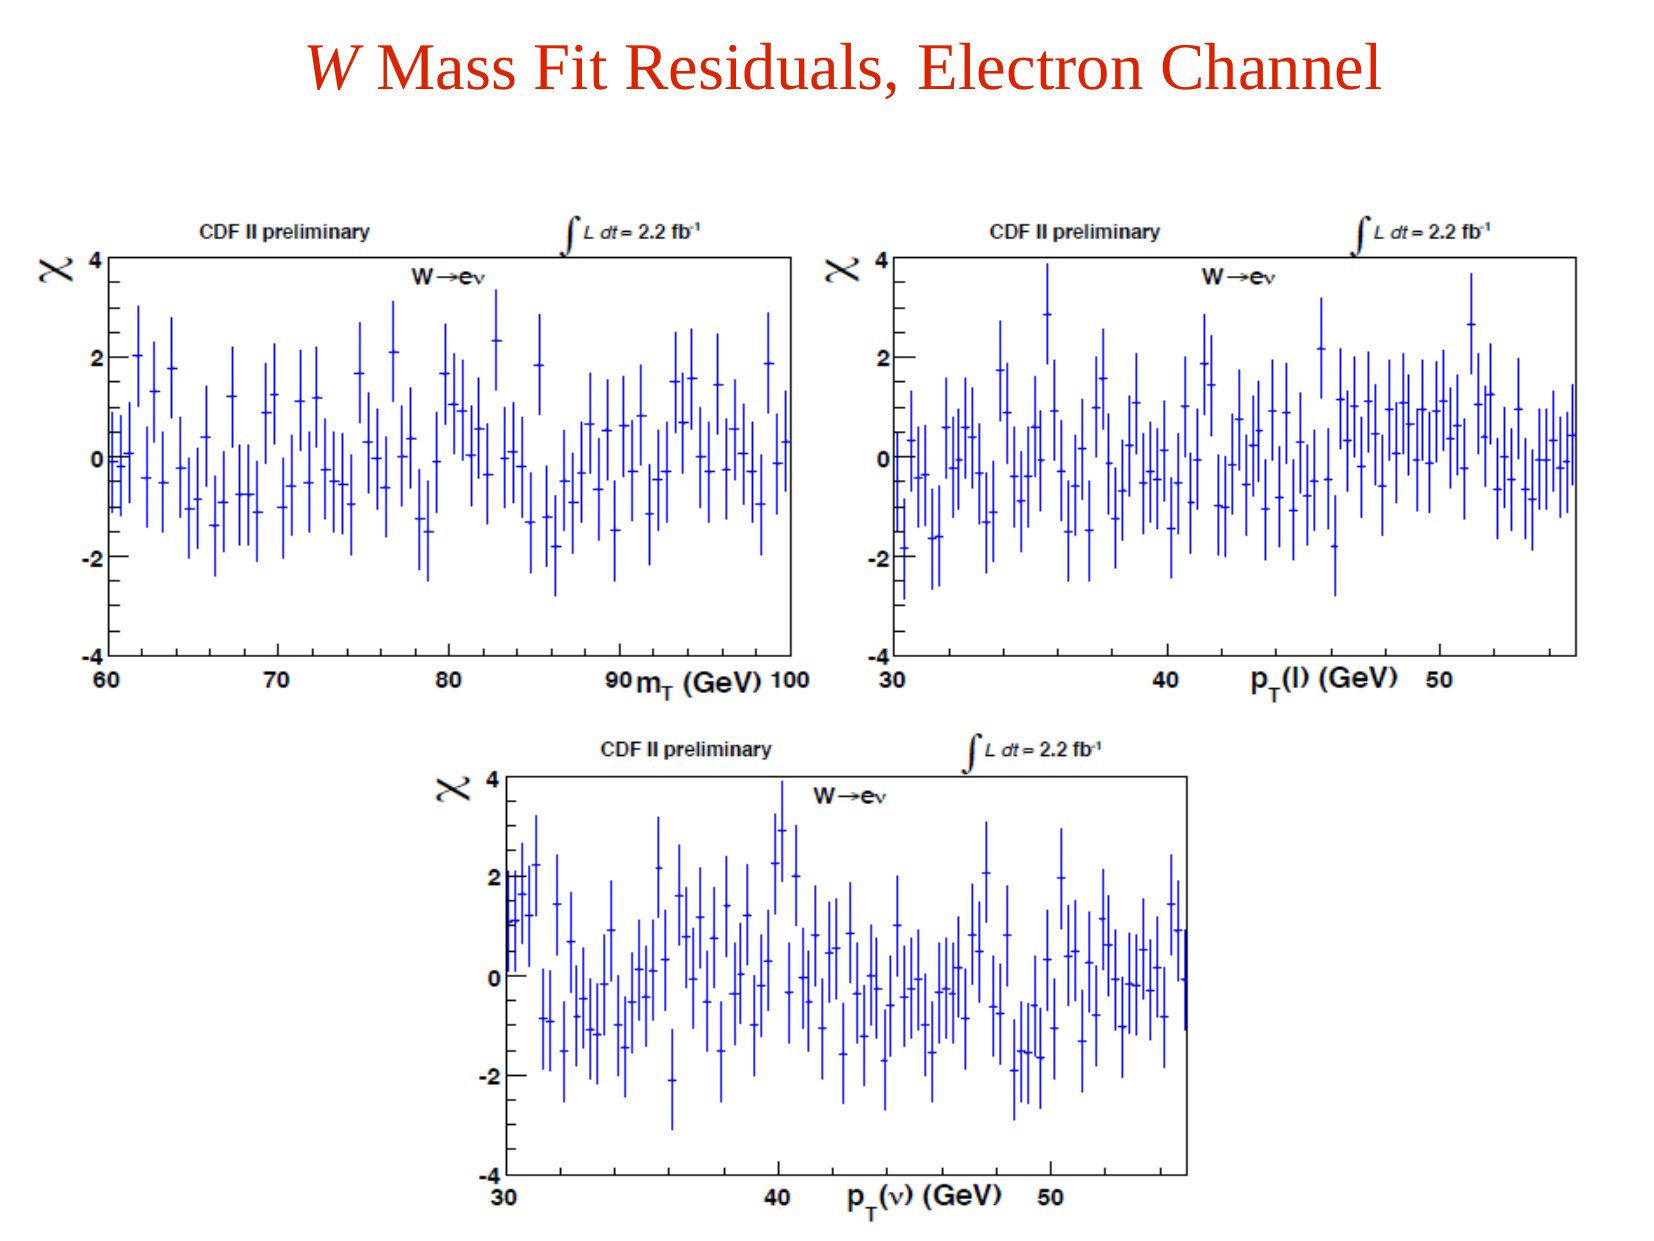

# W Mass Fit Residuals, Electron Channel